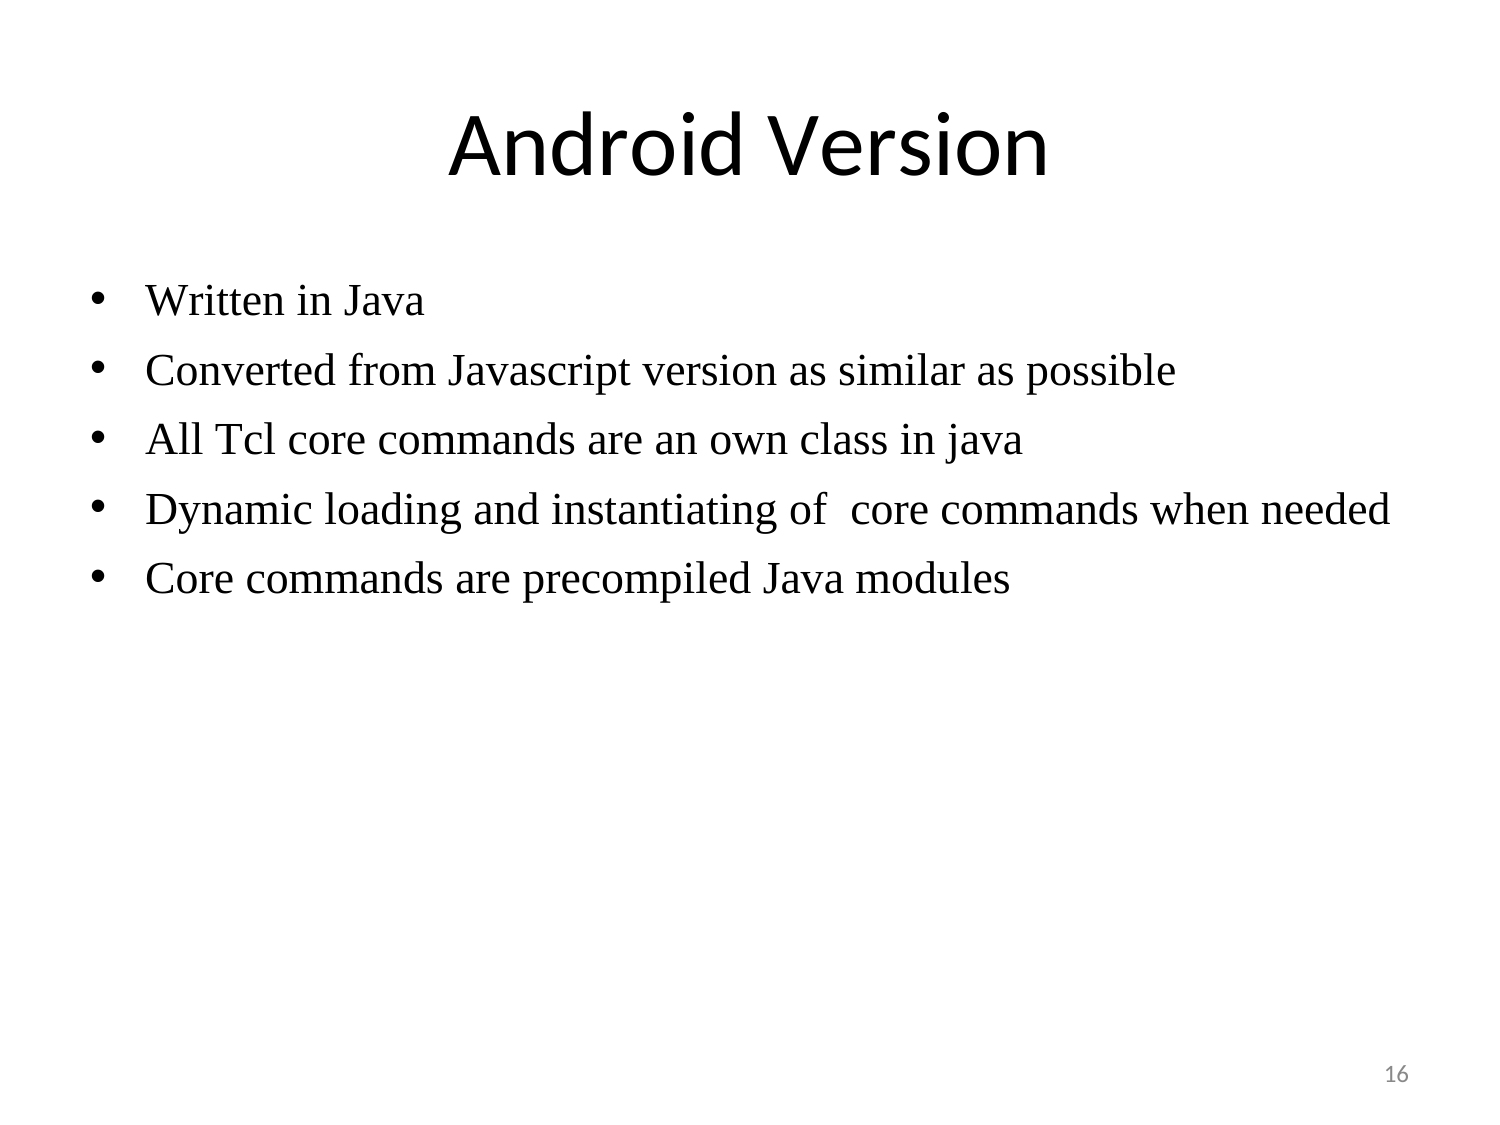

Android Version
Written in Java
Converted from Javascript version as similar as possible
All Tcl core commands are an own class in java
Dynamic loading and instantiating of core commands when needed
Core commands are precompiled Java modules
16